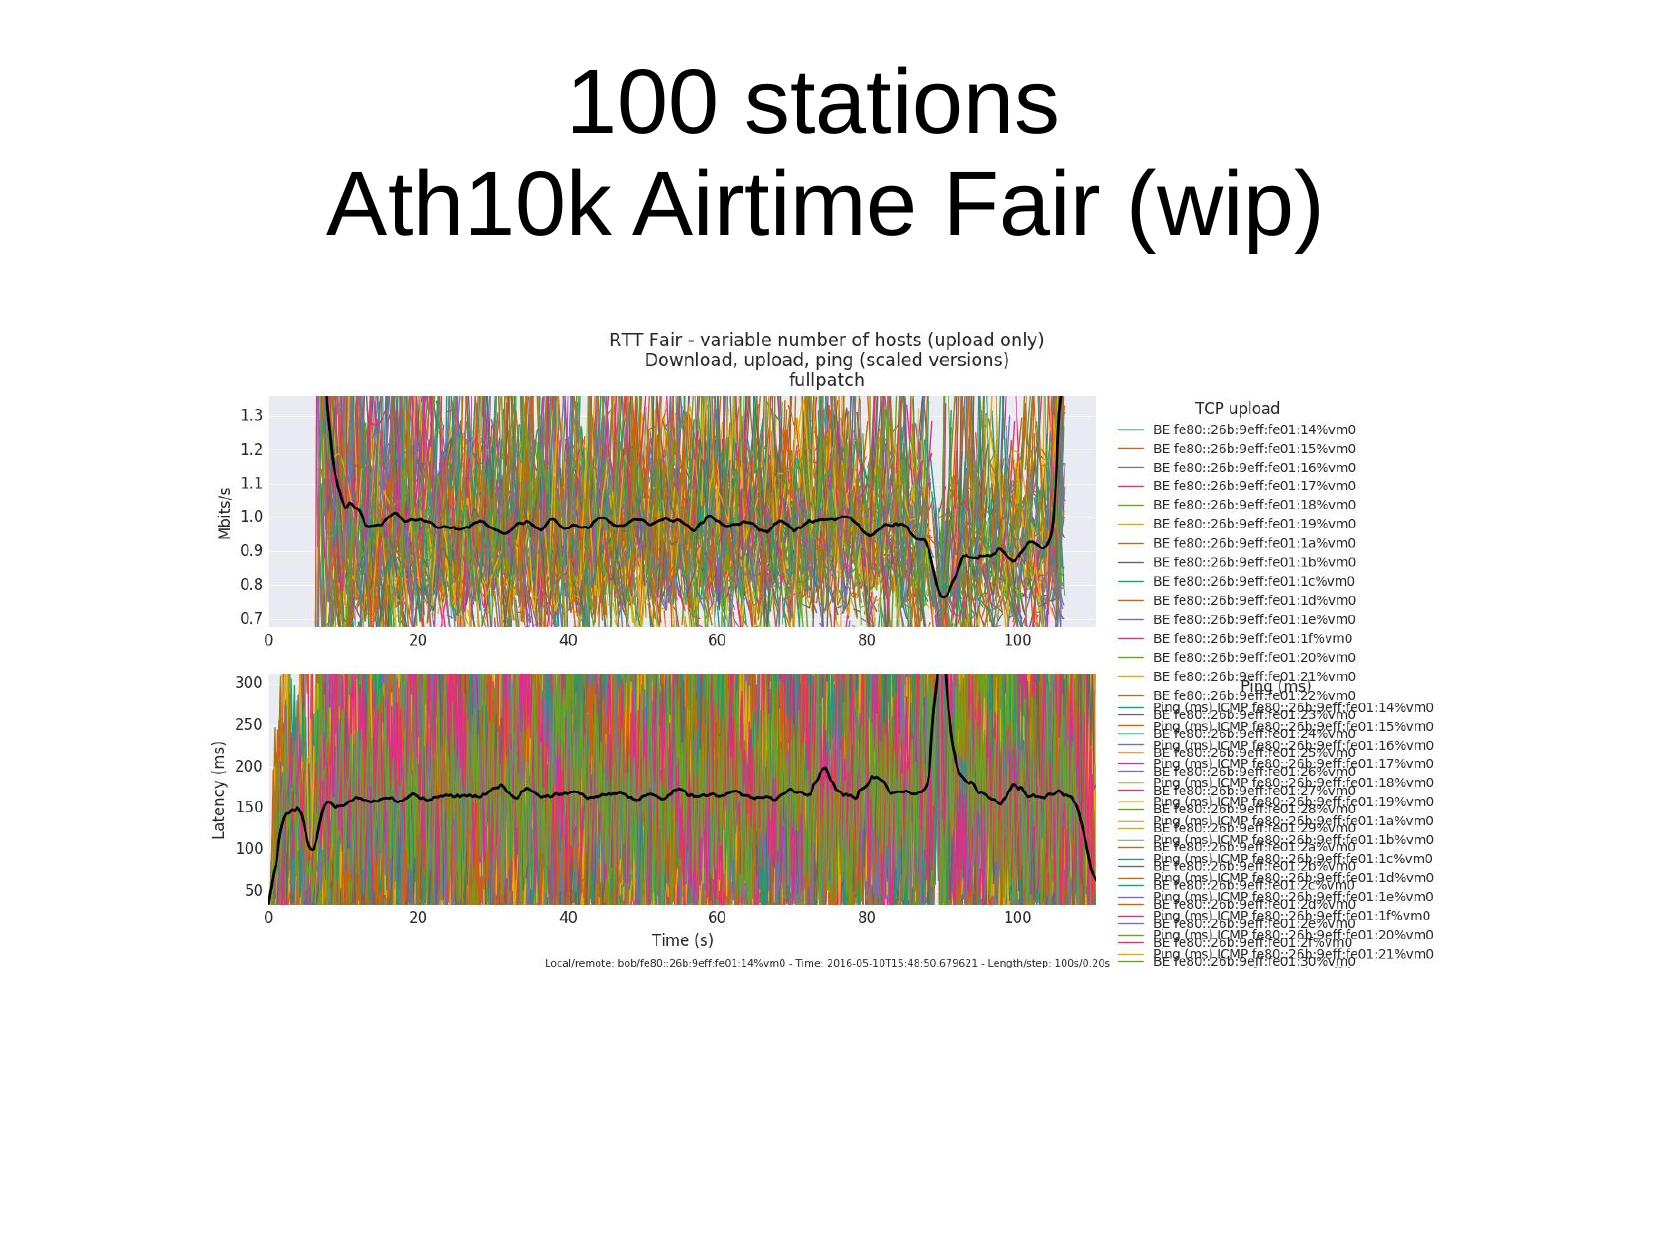

# 100 stations Ath10k Airtime Fair (wip)